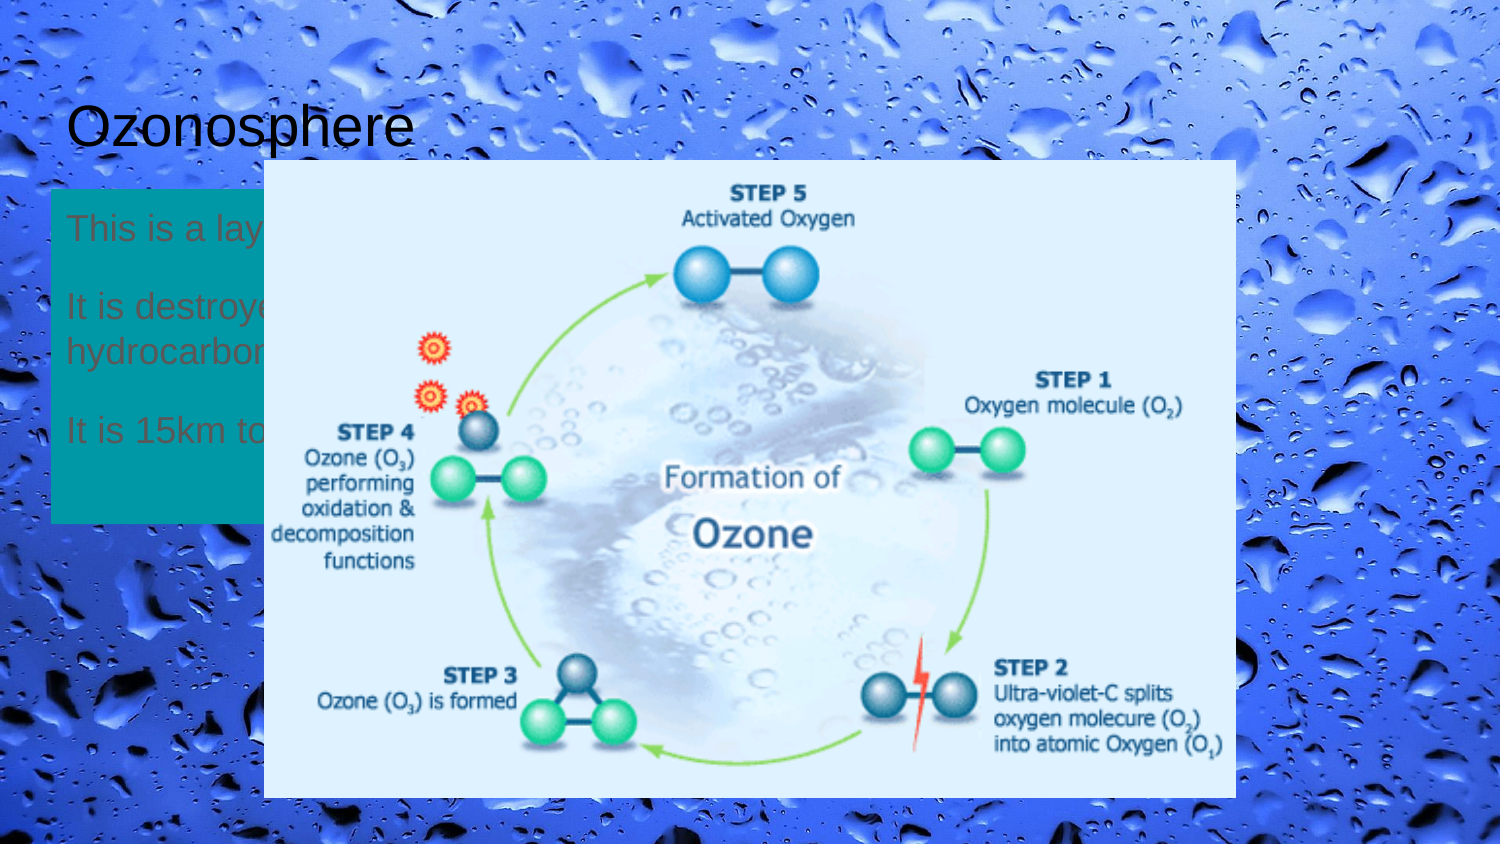

# Ozonosphere
This is a layer of active oxygen. It absorbs uv rays.
It is destroyed by freon (aerosols) and hydrocarbons (supersonic jets)
It is 15km to 50km up.